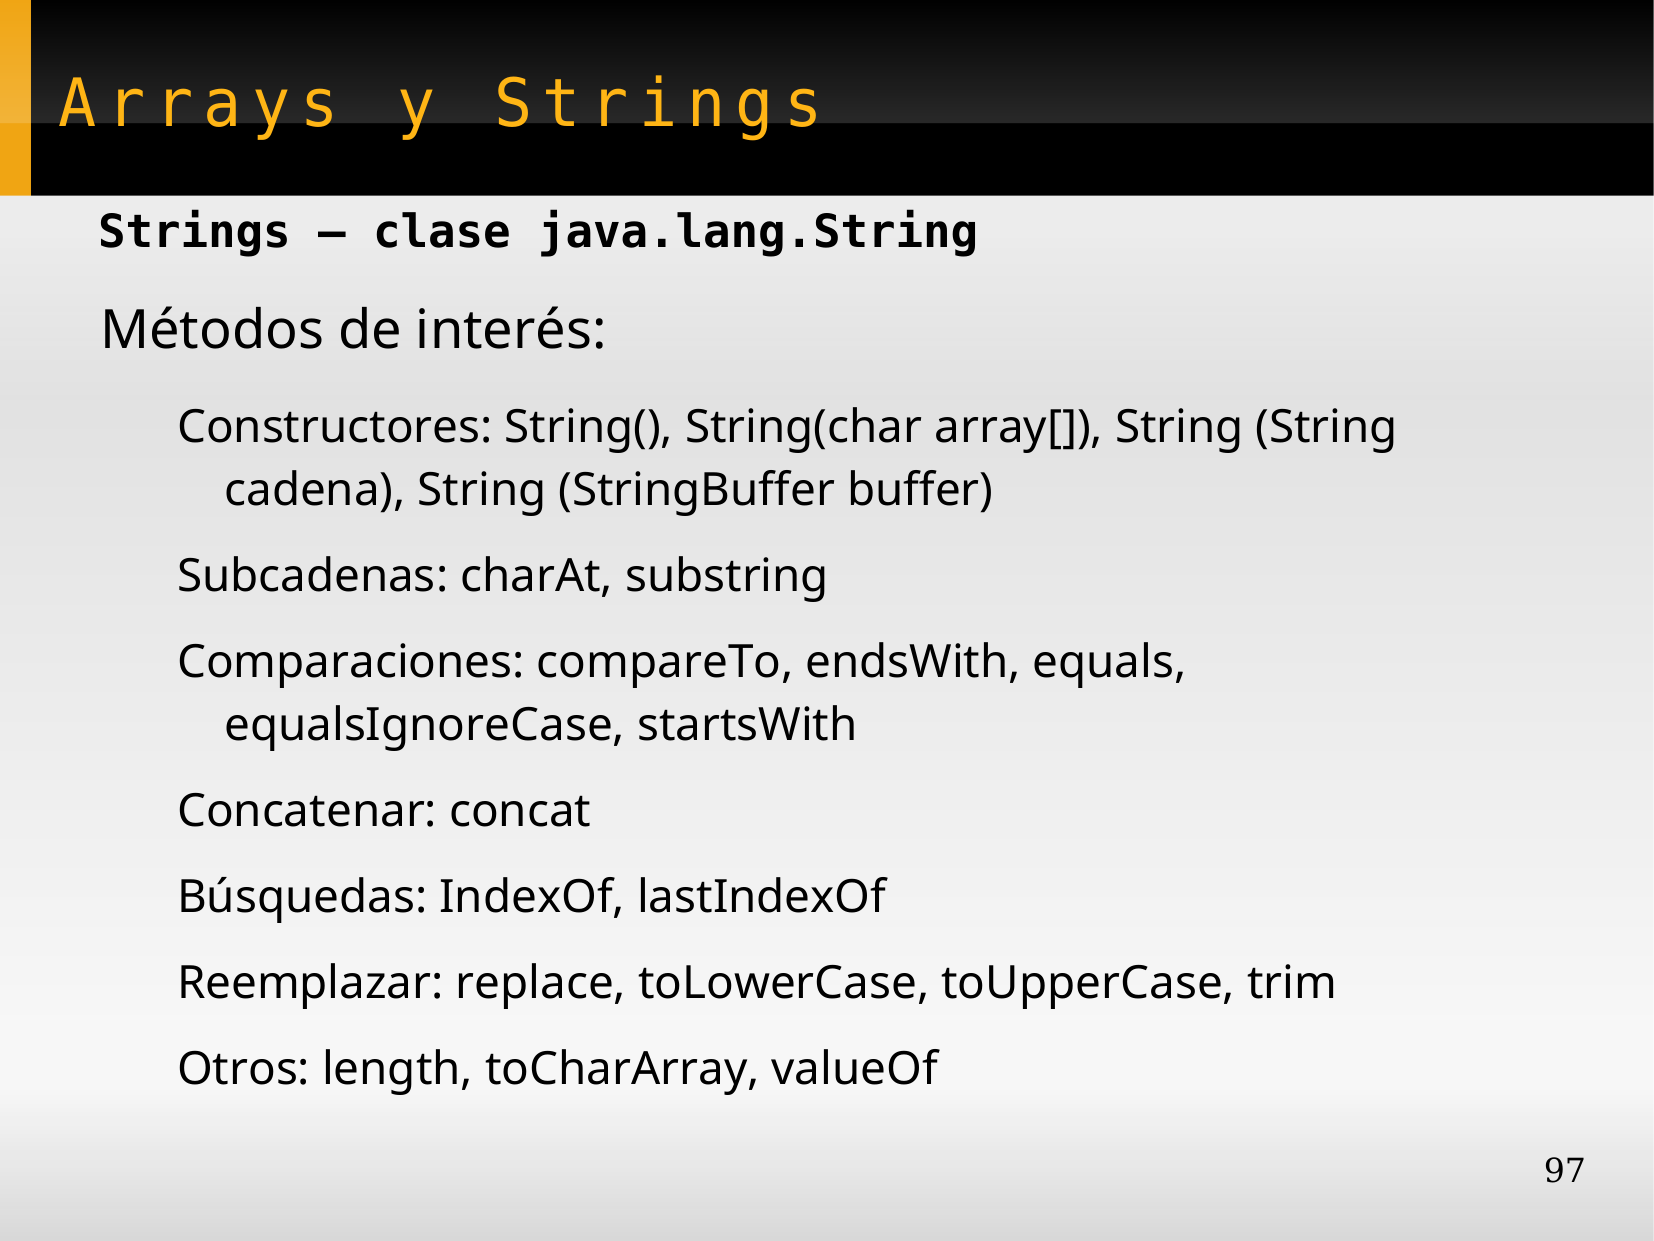

# Arrays y Strings
Strings – clase java.lang.String
Métodos de interés:
Constructores: String(), String(char array[]), String (String cadena), String (StringBuffer buffer)
Subcadenas: charAt, substring
Comparaciones: compareTo, endsWith, equals, equalsIgnoreCase, startsWith
Concatenar: concat
Búsquedas: IndexOf, lastIndexOf
Reemplazar: replace, toLowerCase, toUpperCase, trim
Otros: length, toCharArray, valueOf
97